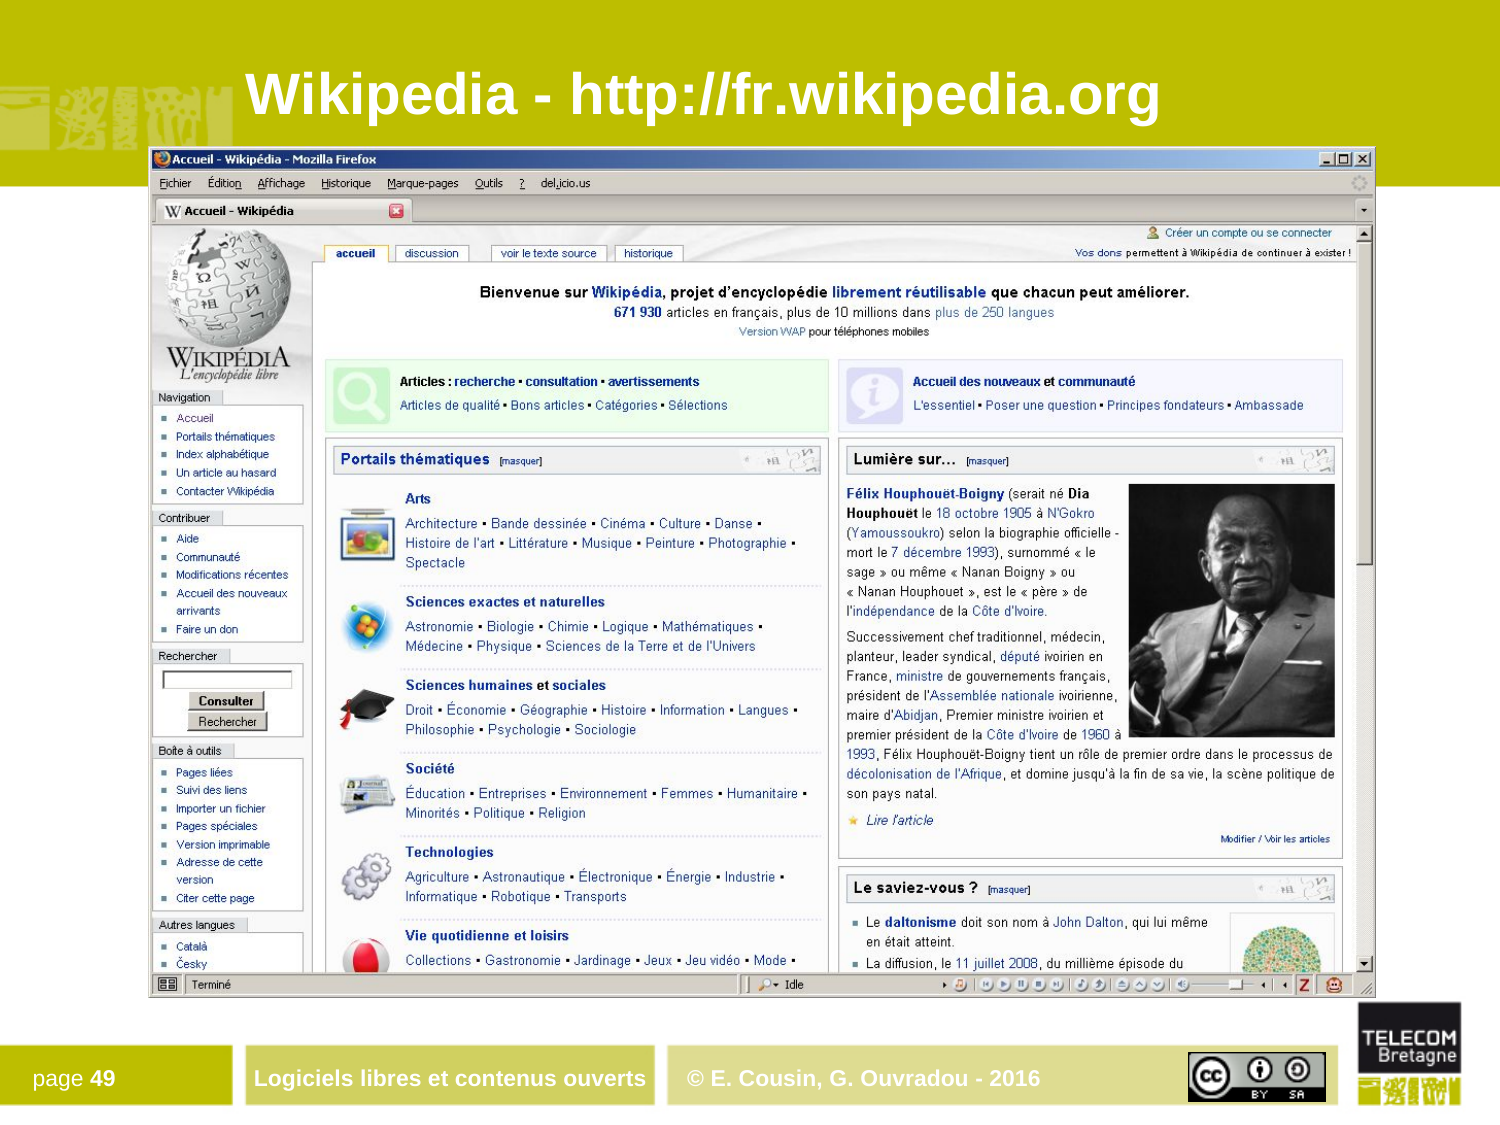

# Wikipedia - http://fr.wikipedia.org
49
© E. Cousin, G. Ouvradou - 2016